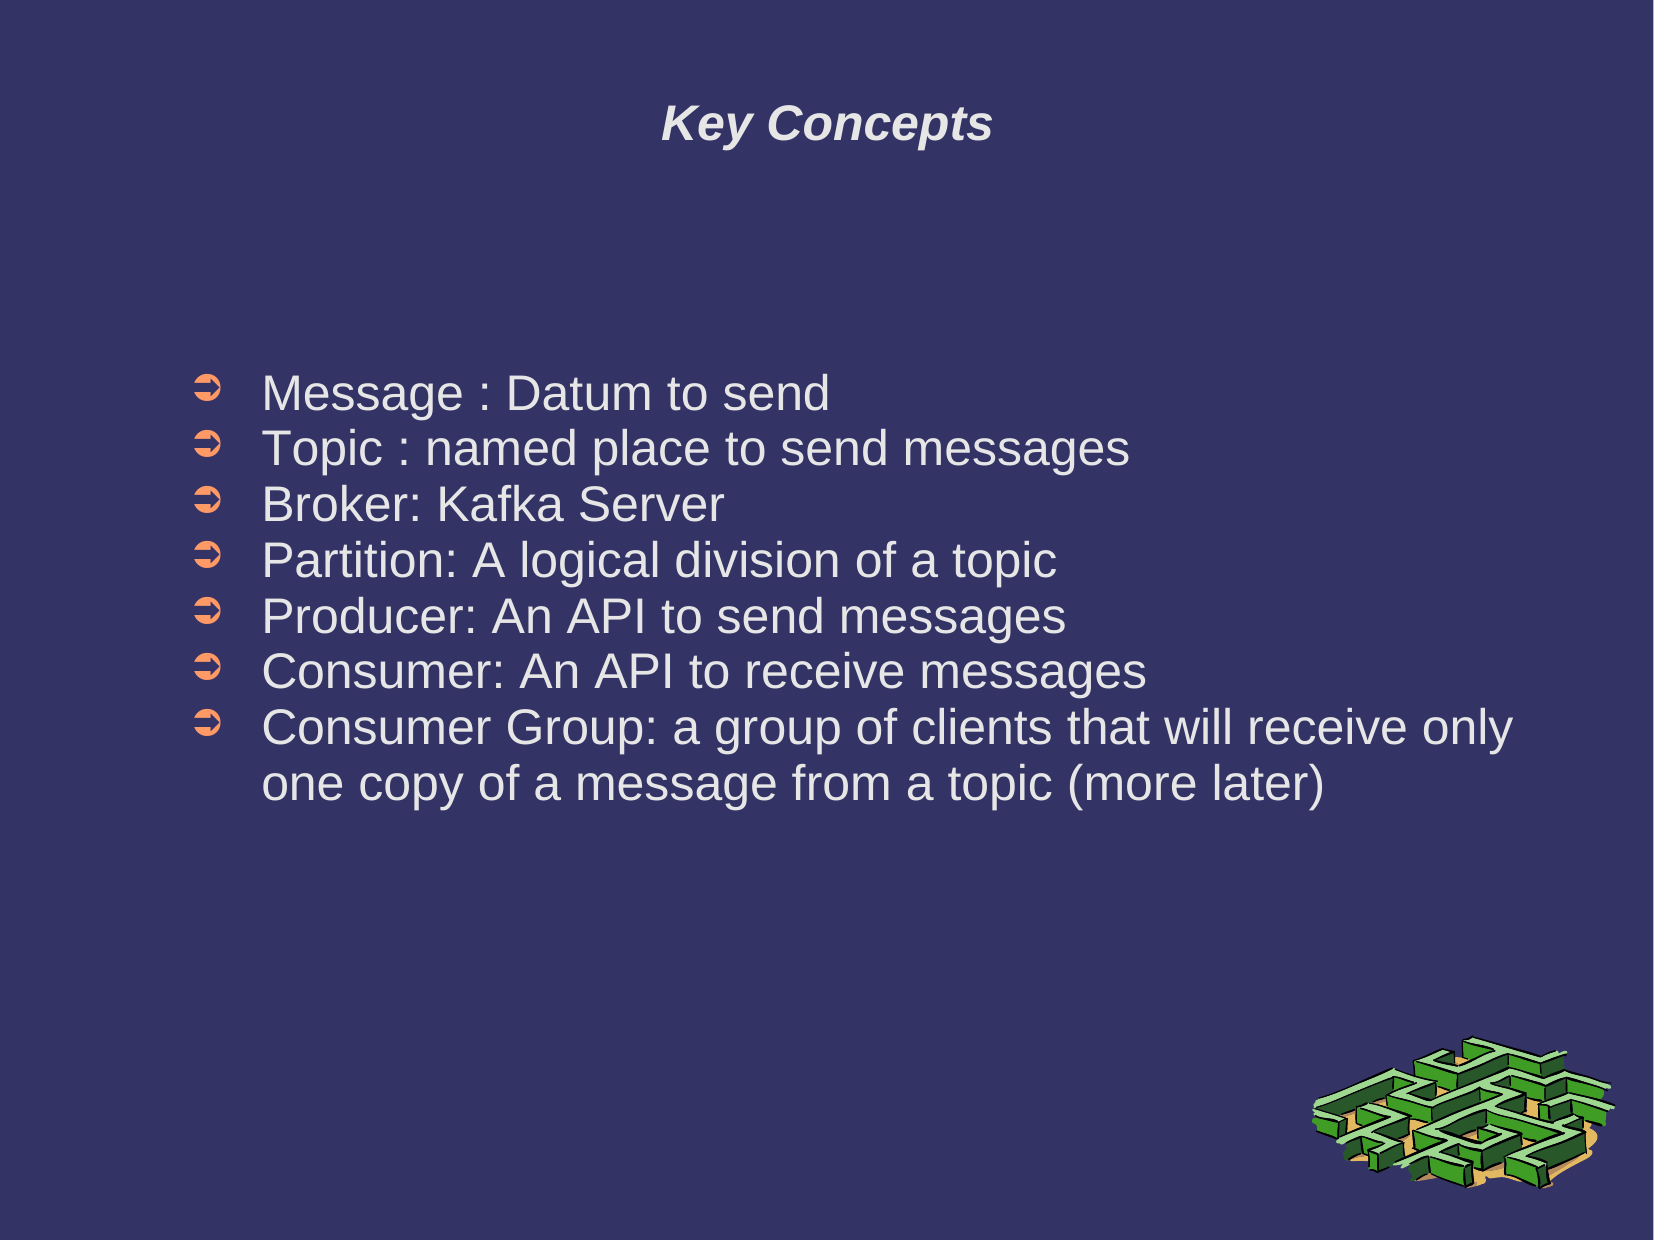

# Key Concepts
Message : Datum to send
Topic : named place to send messages
Broker: Kafka Server
Partition: A logical division of a topic
Producer: An API to send messages
Consumer: An API to receive messages
Consumer Group: a group of clients that will receive only one copy of a message from a topic (more later)